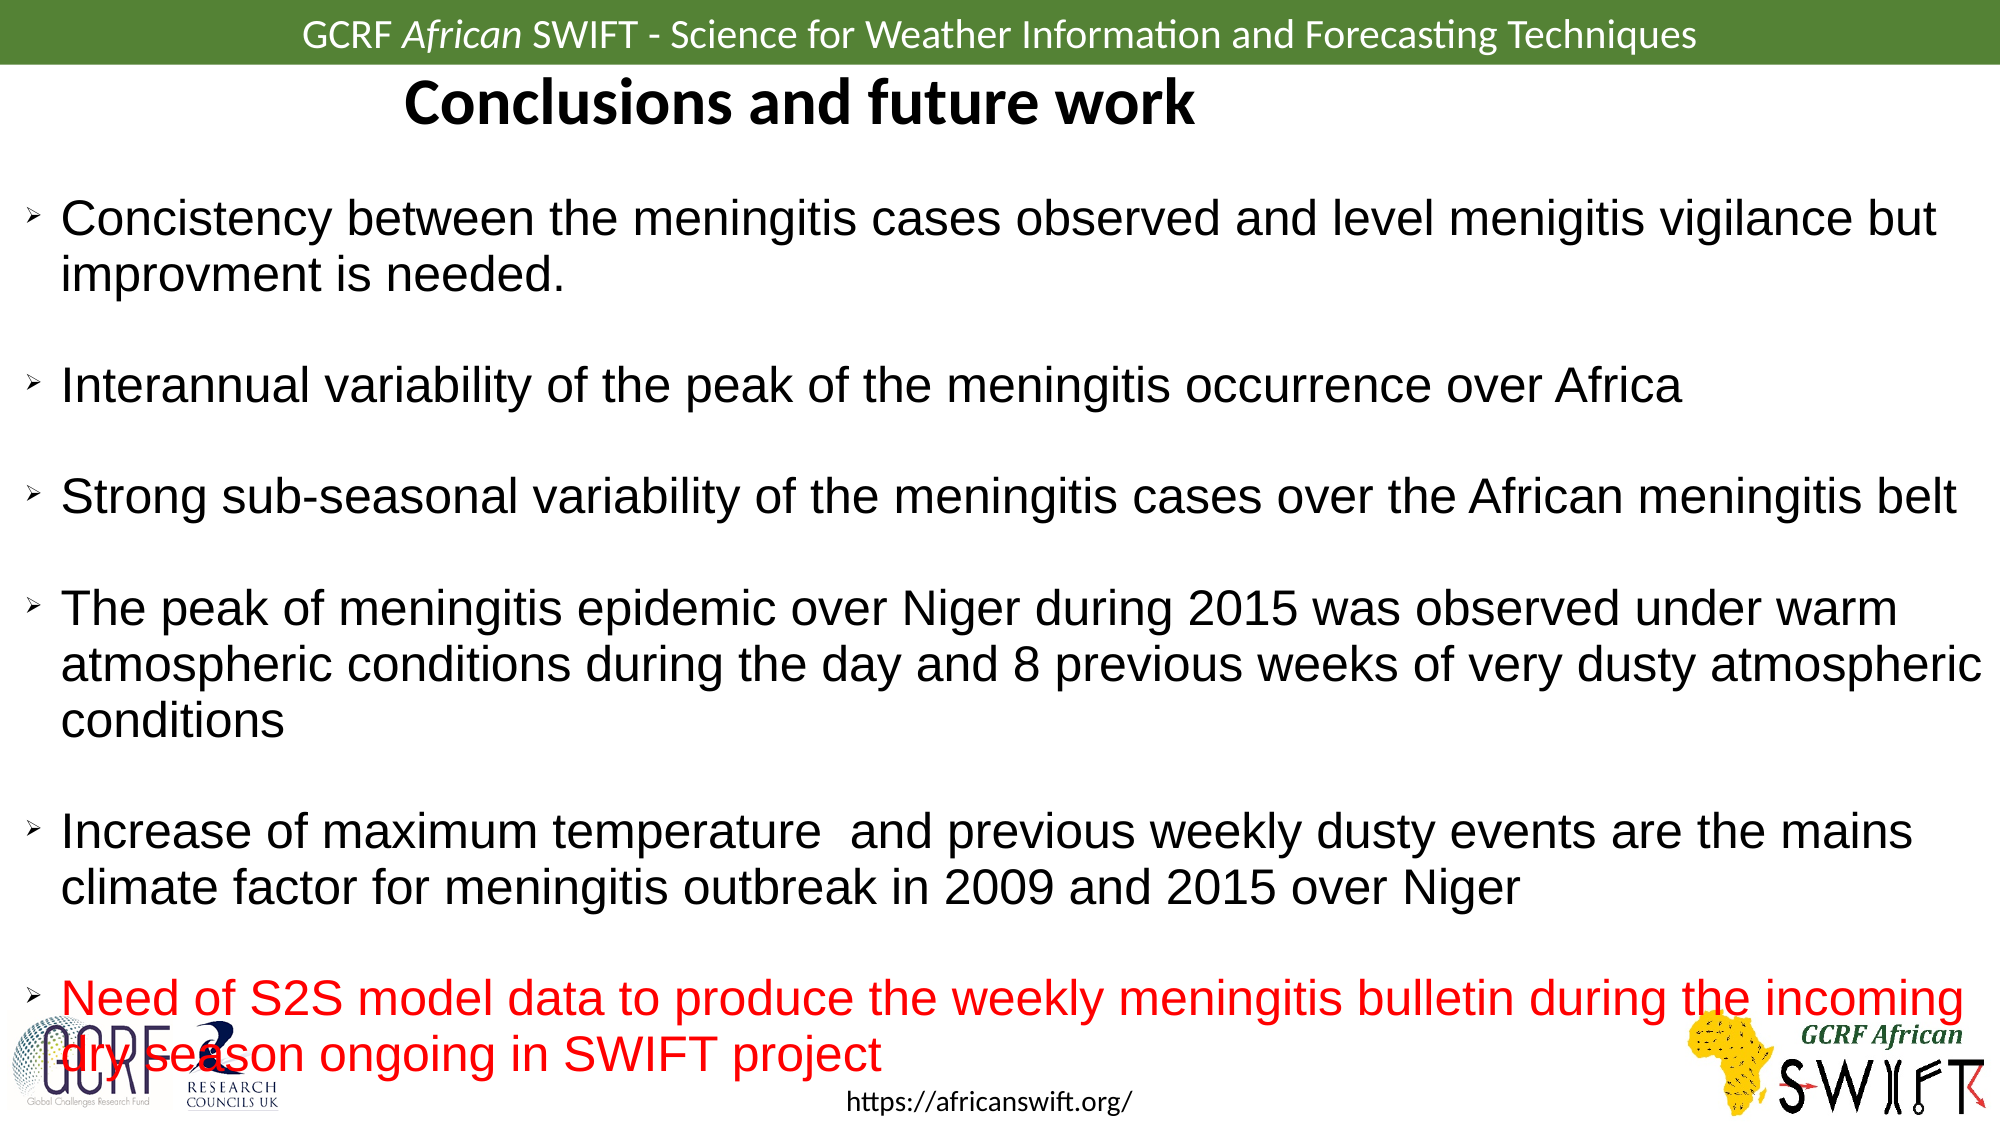

GCRF African SWIFT - Science for Weather Information and Forecasting Techniques
Conclusions and future work
Concistency between the meningitis cases observed and level menigitis vigilance but improvment is needed.
Interannual variability of the peak of the meningitis occurrence over Africa
Strong sub-seasonal variability of the meningitis cases over the African meningitis belt
The peak of meningitis epidemic over Niger during 2015 was observed under warm atmospheric conditions during the day and 8 previous weeks of very dusty atmospheric conditions
Increase of maximum temperature and previous weekly dusty events are the mains climate factor for meningitis outbreak in 2009 and 2015 over Niger
Need of S2S model data to produce the weekly meningitis bulletin during the incoming dry season ongoing in SWIFT project
https://africanswift.org/